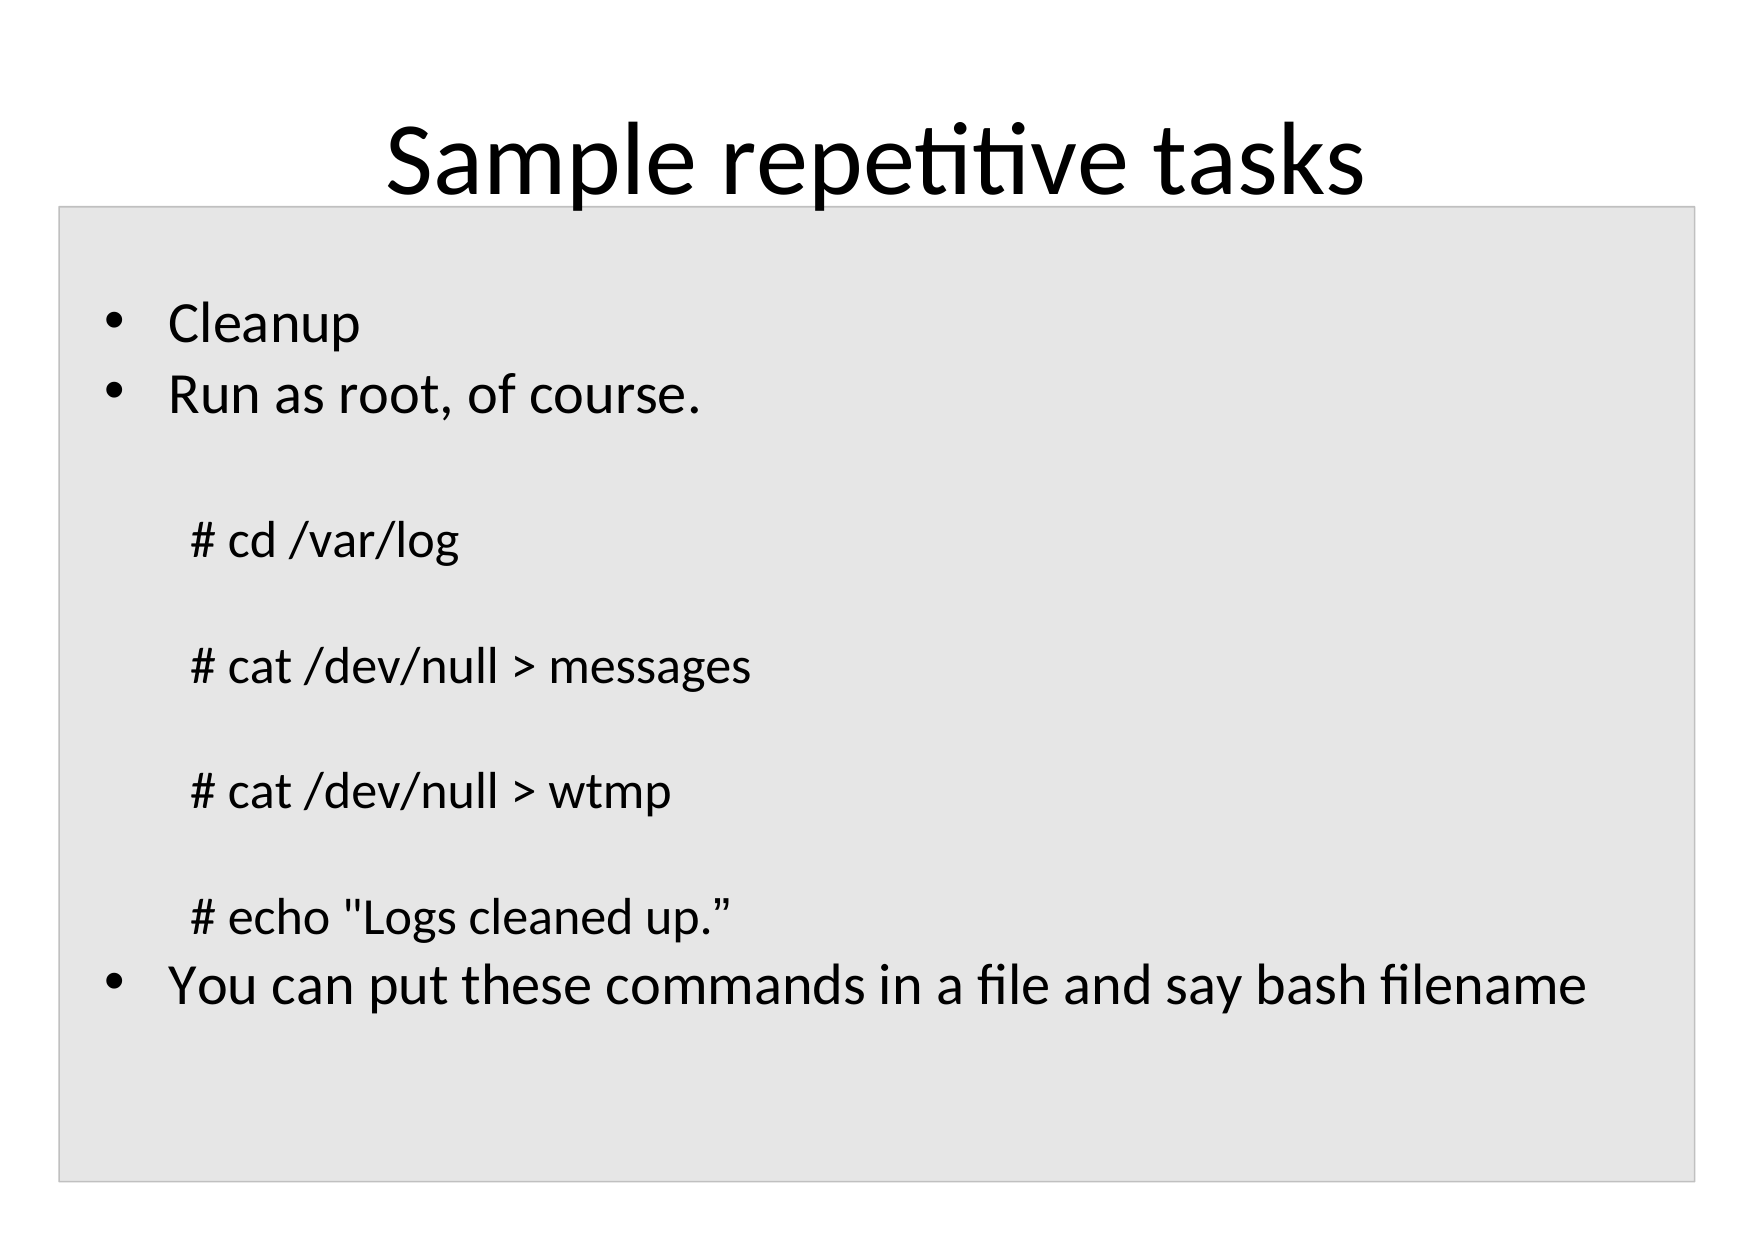

# Sample repetitive tasks
Cleanup
Run as root, of course.
# cd /var/log
# cat /dev/null > messages
# cat /dev/null > wtmp
# echo "Logs cleaned up.”
You can put these commands in a file and say bash filename